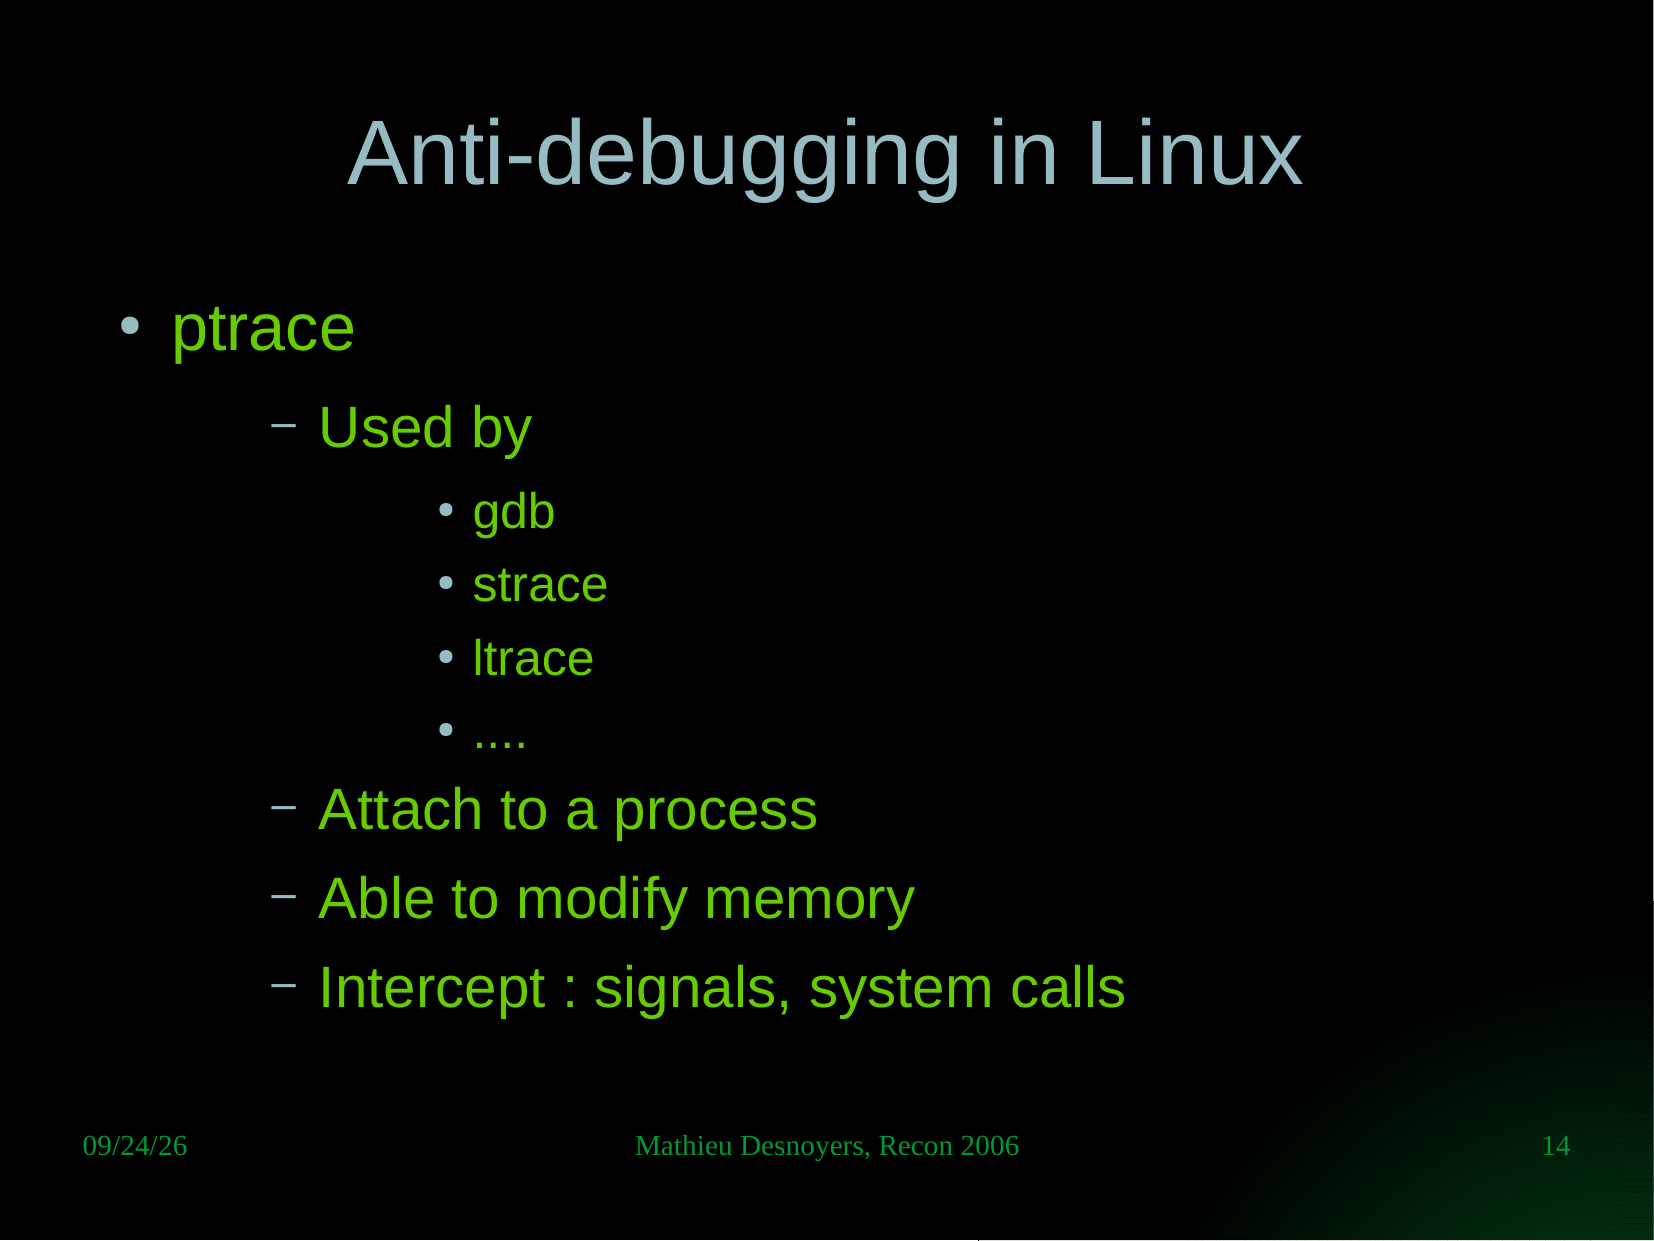

# Anti-debugging in Linux
ptrace
Used by
gdb
strace
ltrace
....
Attach to a process
Able to modify memory
Intercept : signals, system calls
Mathieu Desnoyers, Recon 2006
14